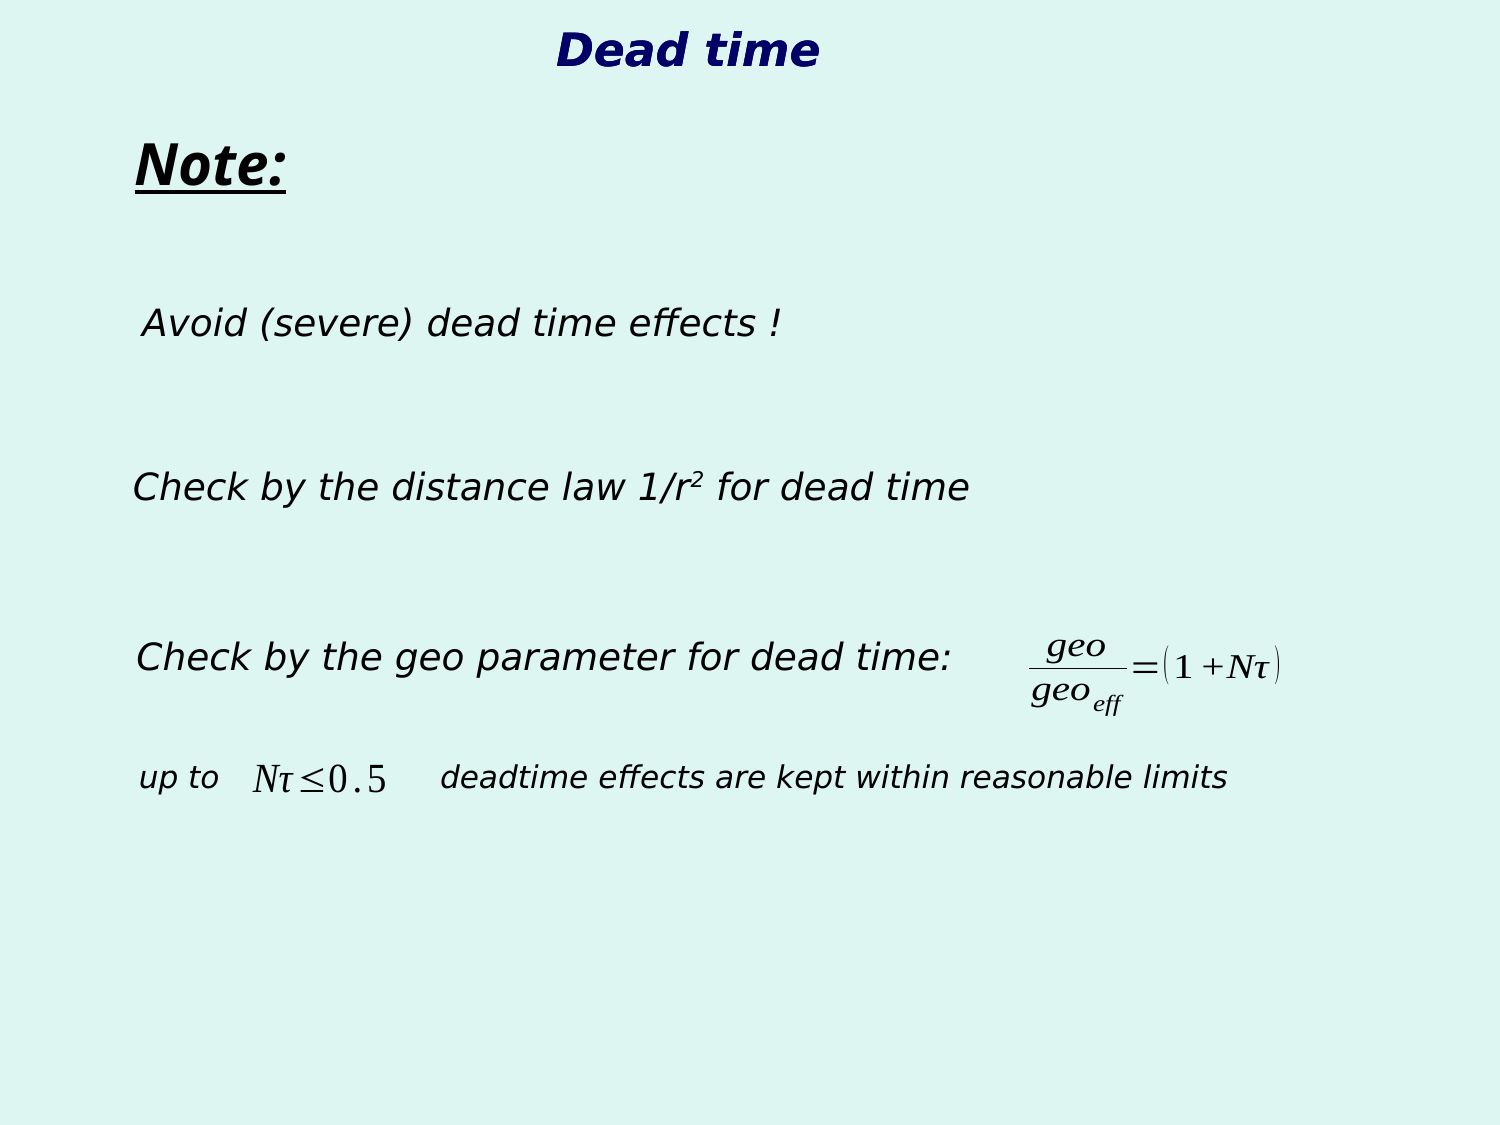

Dead time
Dead time
Note:
Avoid (severe) dead time effects !
Check by the distance law 1/r2 for dead time
Check by the geo parameter for dead time:
up to
deadtime effects are kept within reasonable limits